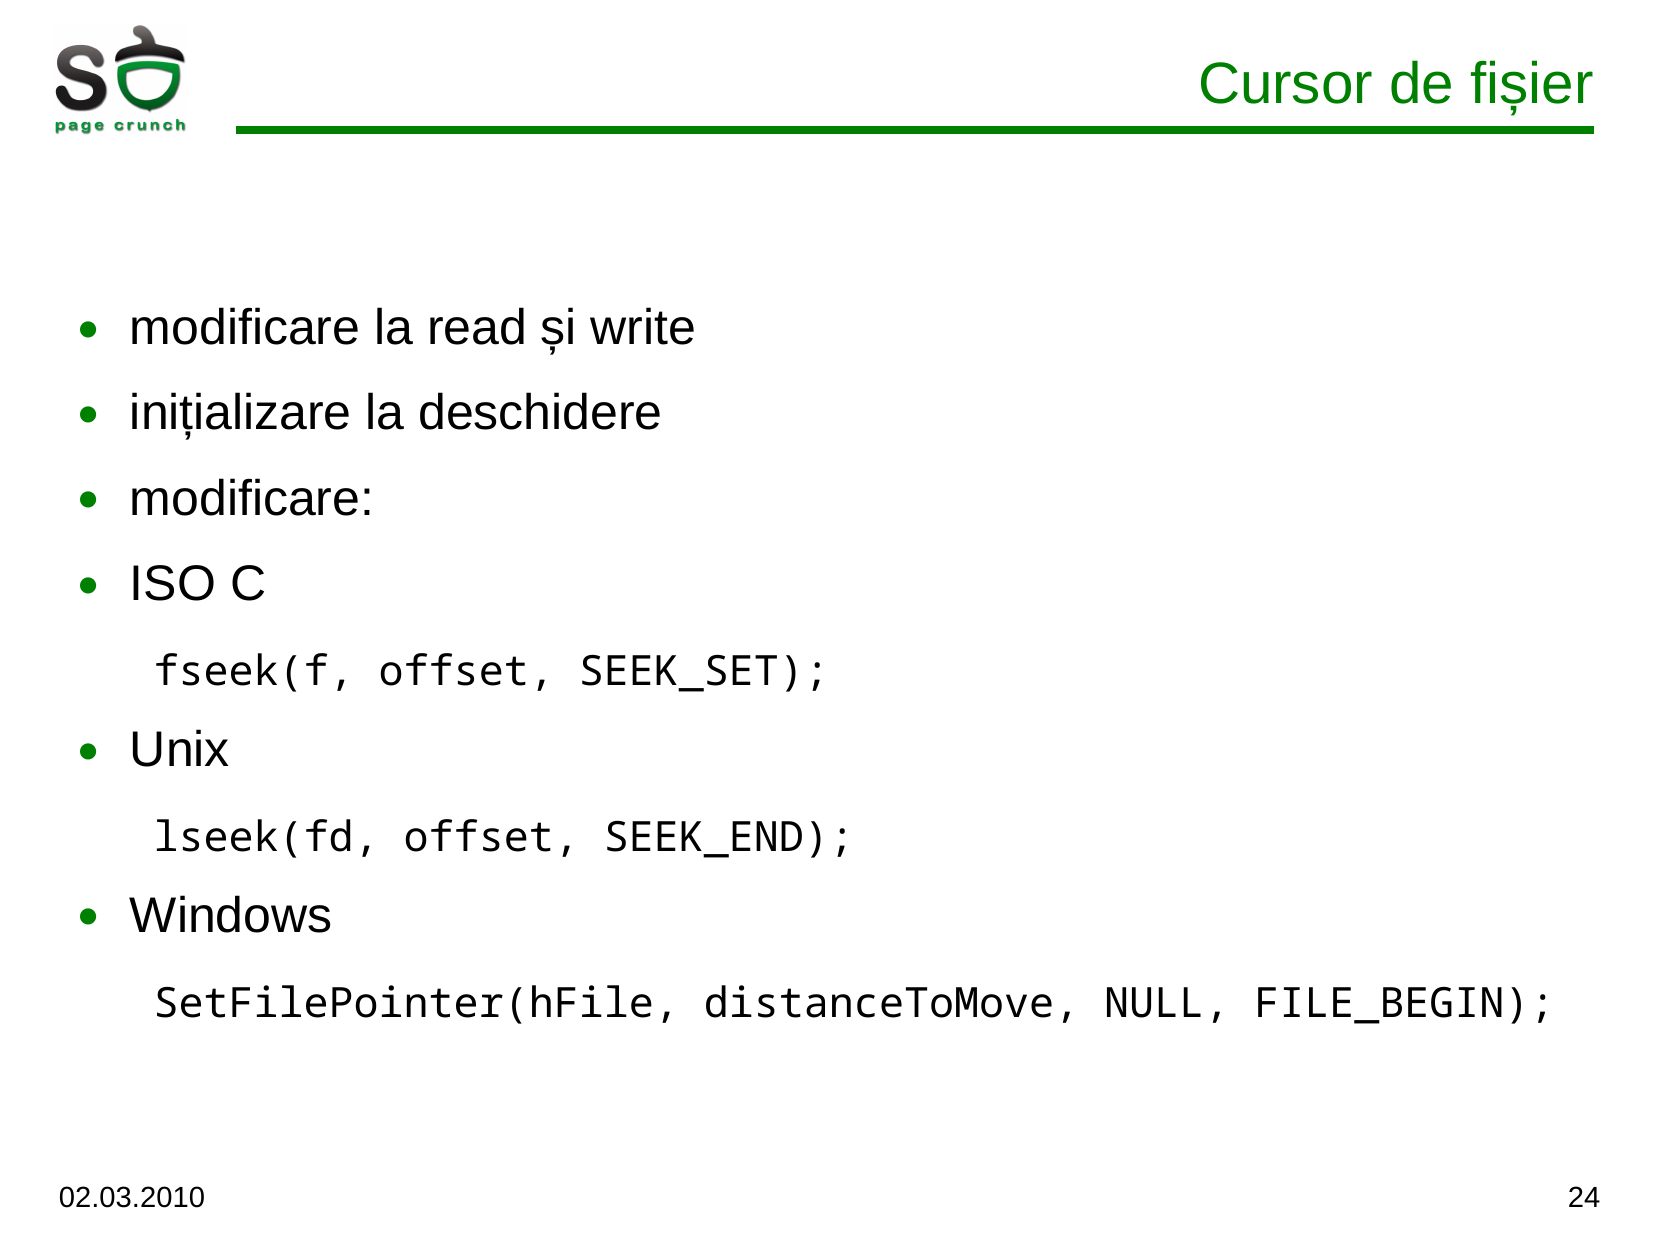

# Cursor de fișier
modificare la read și write
inițializare la deschidere
modificare:
ISO C
fseek(f, offset, SEEK_SET);
Unix
lseek(fd, offset, SEEK_END);
Windows
SetFilePointer(hFile, distanceToMove, NULL, FILE_BEGIN);
02.03.2010
24